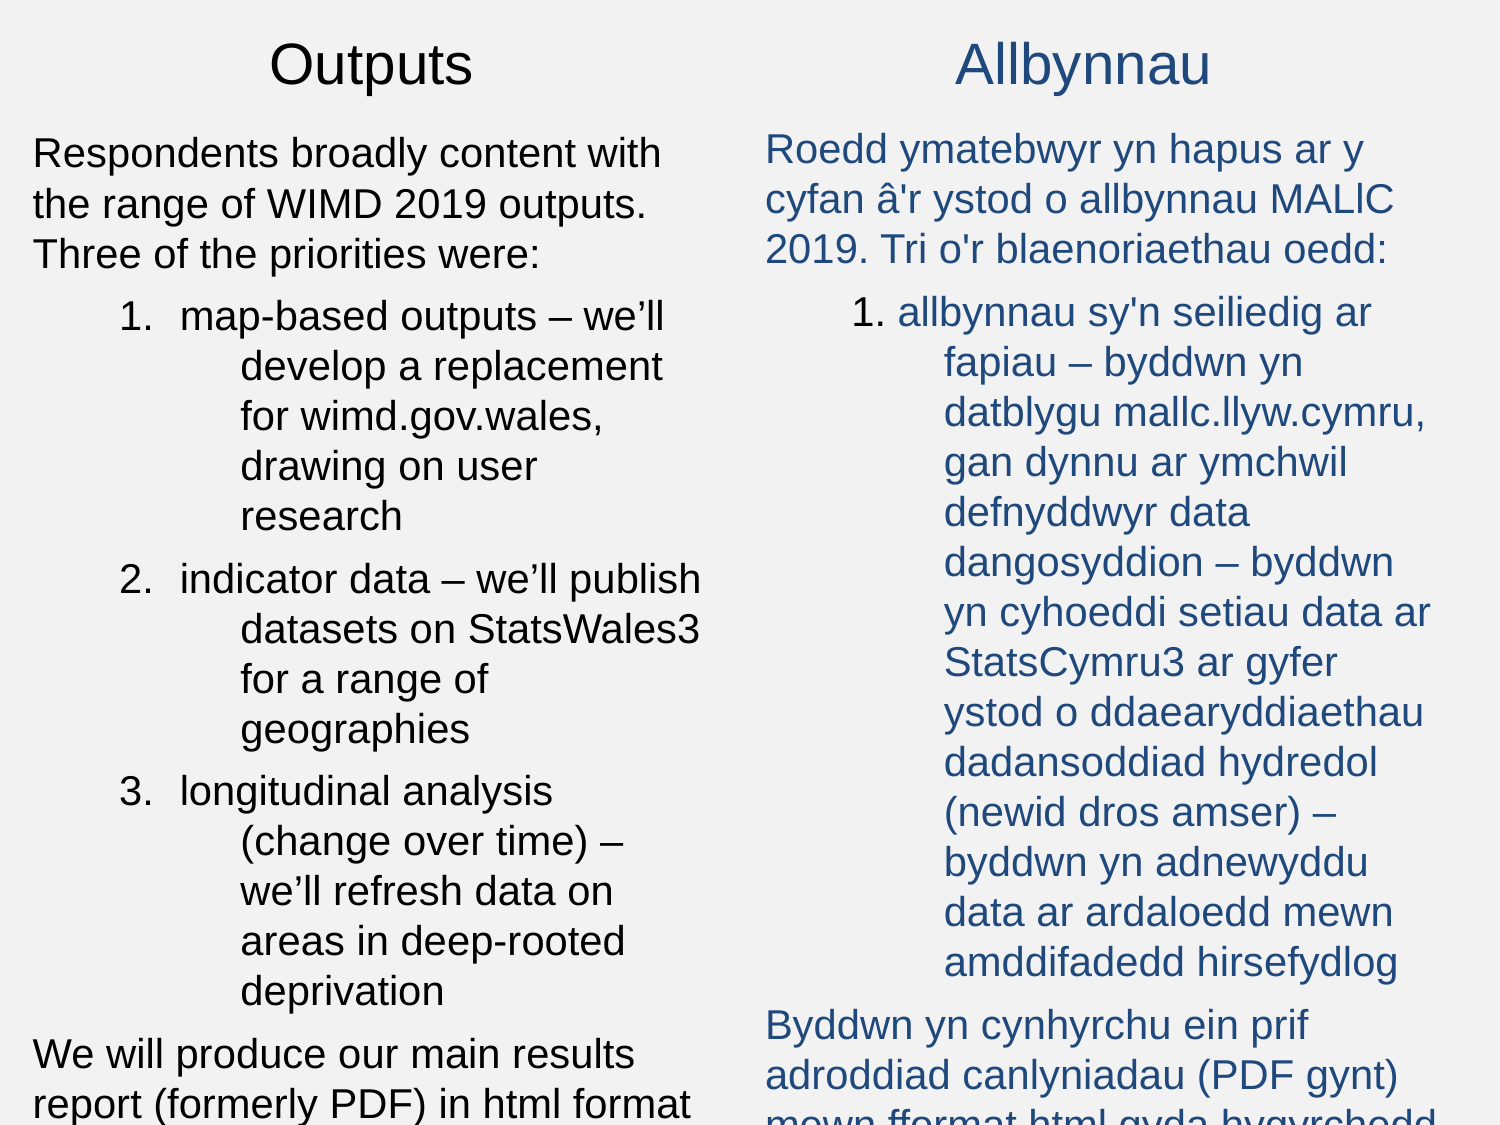

Outputs
Allbynnau
Roedd ymatebwyr yn hapus ar y cyfan â'r ystod o allbynnau MALlC 2019. Tri o'r blaenoriaethau oedd:
allbynnau sy'n seiliedig ar fapiau – byddwn yn datblygu mallc.llyw.cymru, gan dynnu ar ymchwil defnyddwyr data dangosyddion – byddwn yn cyhoeddi setiau data ar StatsCymru3 ar gyfer ystod o ddaearyddiaethau dadansoddiad hydredol (newid dros amser) – byddwn yn adnewyddu data ar ardaloedd mewn amddifadedd hirsefydlog
Byddwn yn cynhyrchu ein prif adroddiad canlyniadau (PDF gynt) mewn fformat html gyda hygyrchedd gwell
Respondents broadly content with the range of WIMD 2019 outputs. Three of the priorities were:
map-based outputs – we’ll develop a replacement for wimd.gov.wales, drawing on user research
indicator data – we’ll publish datasets on StatsWales3 for a range of geographies
longitudinal analysis (change over time) – we’ll refresh data on areas in deep-rooted deprivation
We will produce our main results report (formerly PDF) in html format with improved accessibility